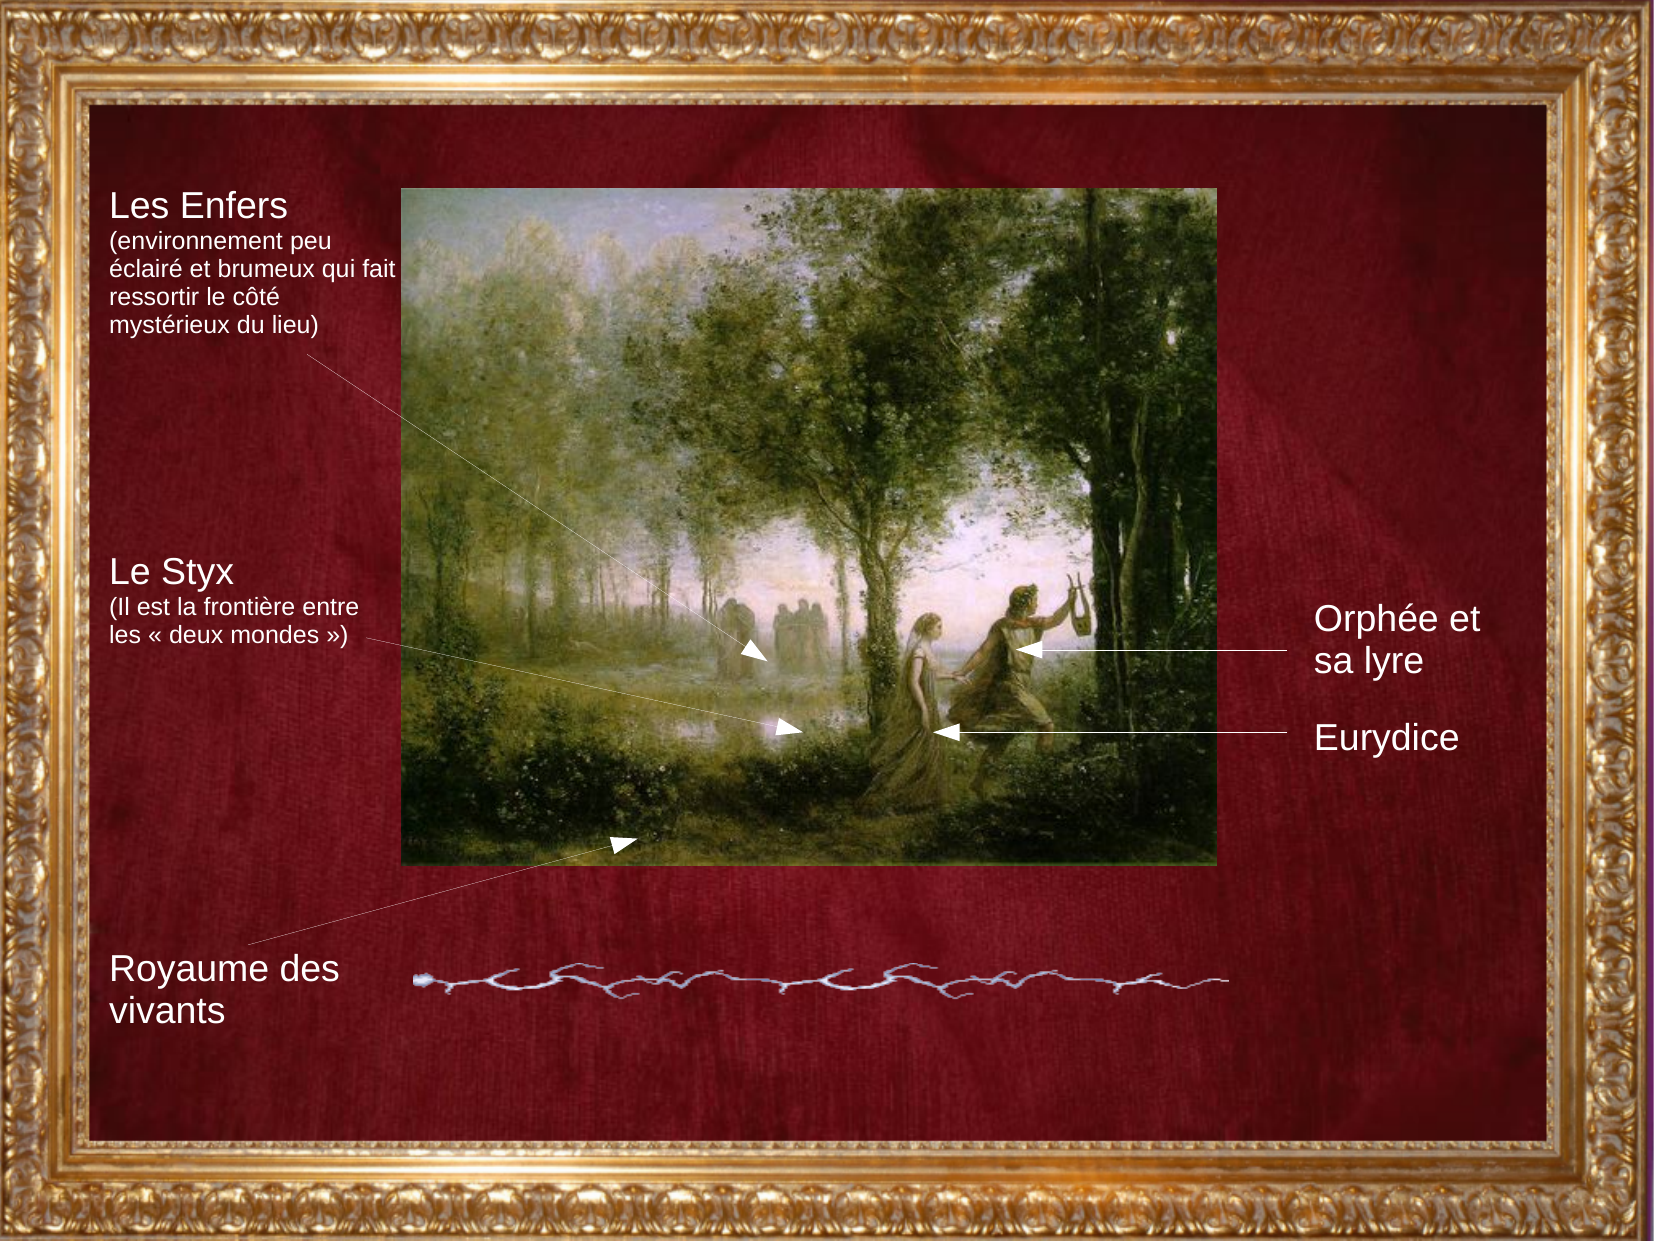

Les Enfers (environnement peu éclairé et brumeux qui fait ressortir le côté mystérieux du lieu)
Le Styx
(Il est la frontière entre les « deux mondes »)
Orphée et sa lyre
Eurydice
Royaume des
vivants